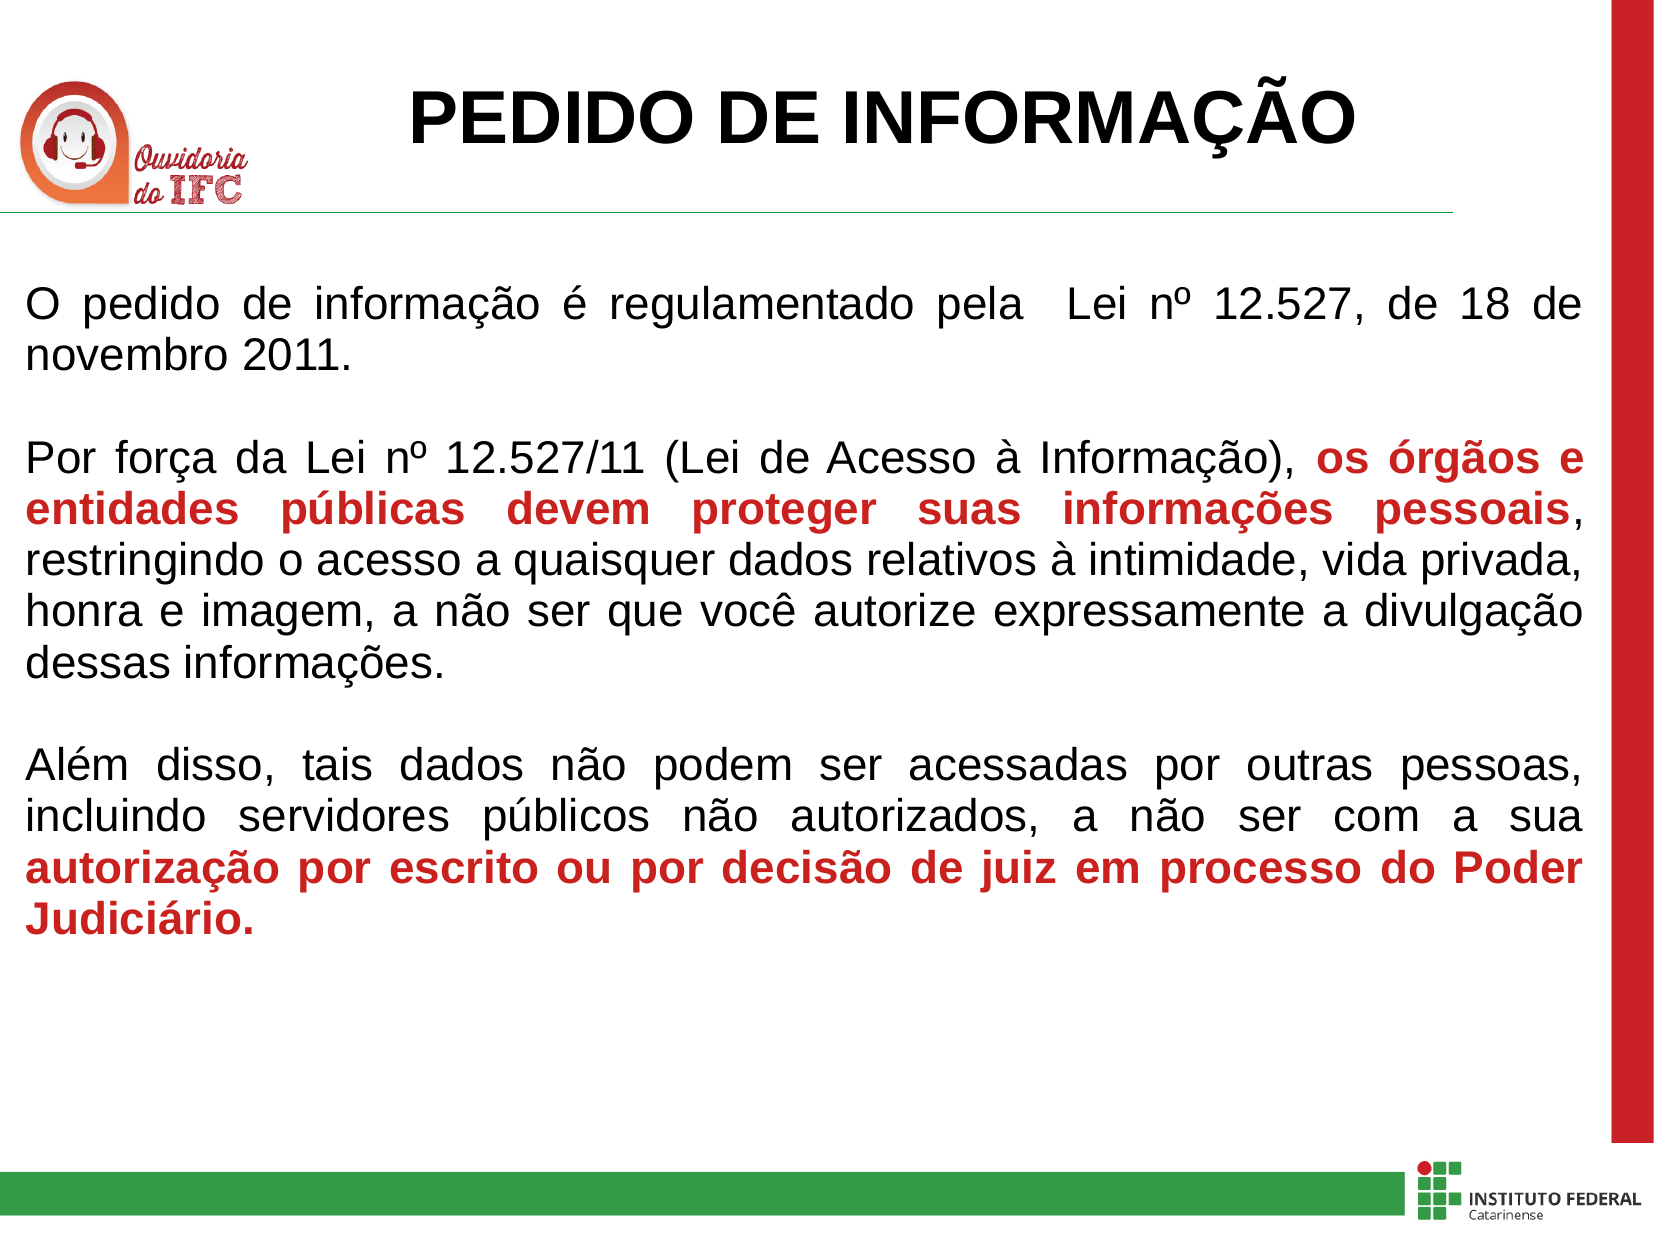

PEDIDO DE INFORMAÇÃO
# O pedido de informação é regulamentado pela Lei nº 12.527, de 18 de novembro 2011.
Por força da Lei nº 12.527/11 (Lei de Acesso à Informação), os órgãos e entidades públicas devem proteger suas informações pessoais, restringindo o acesso a quaisquer dados relativos à intimidade, vida privada, honra e imagem, a não ser que você autorize expressamente a divulgação dessas informações.
Além disso, tais dados não podem ser acessadas por outras pessoas, incluindo servidores públicos não autorizados, a não ser com a sua autorização por escrito ou por decisão de juiz em processo do Poder Judiciário.